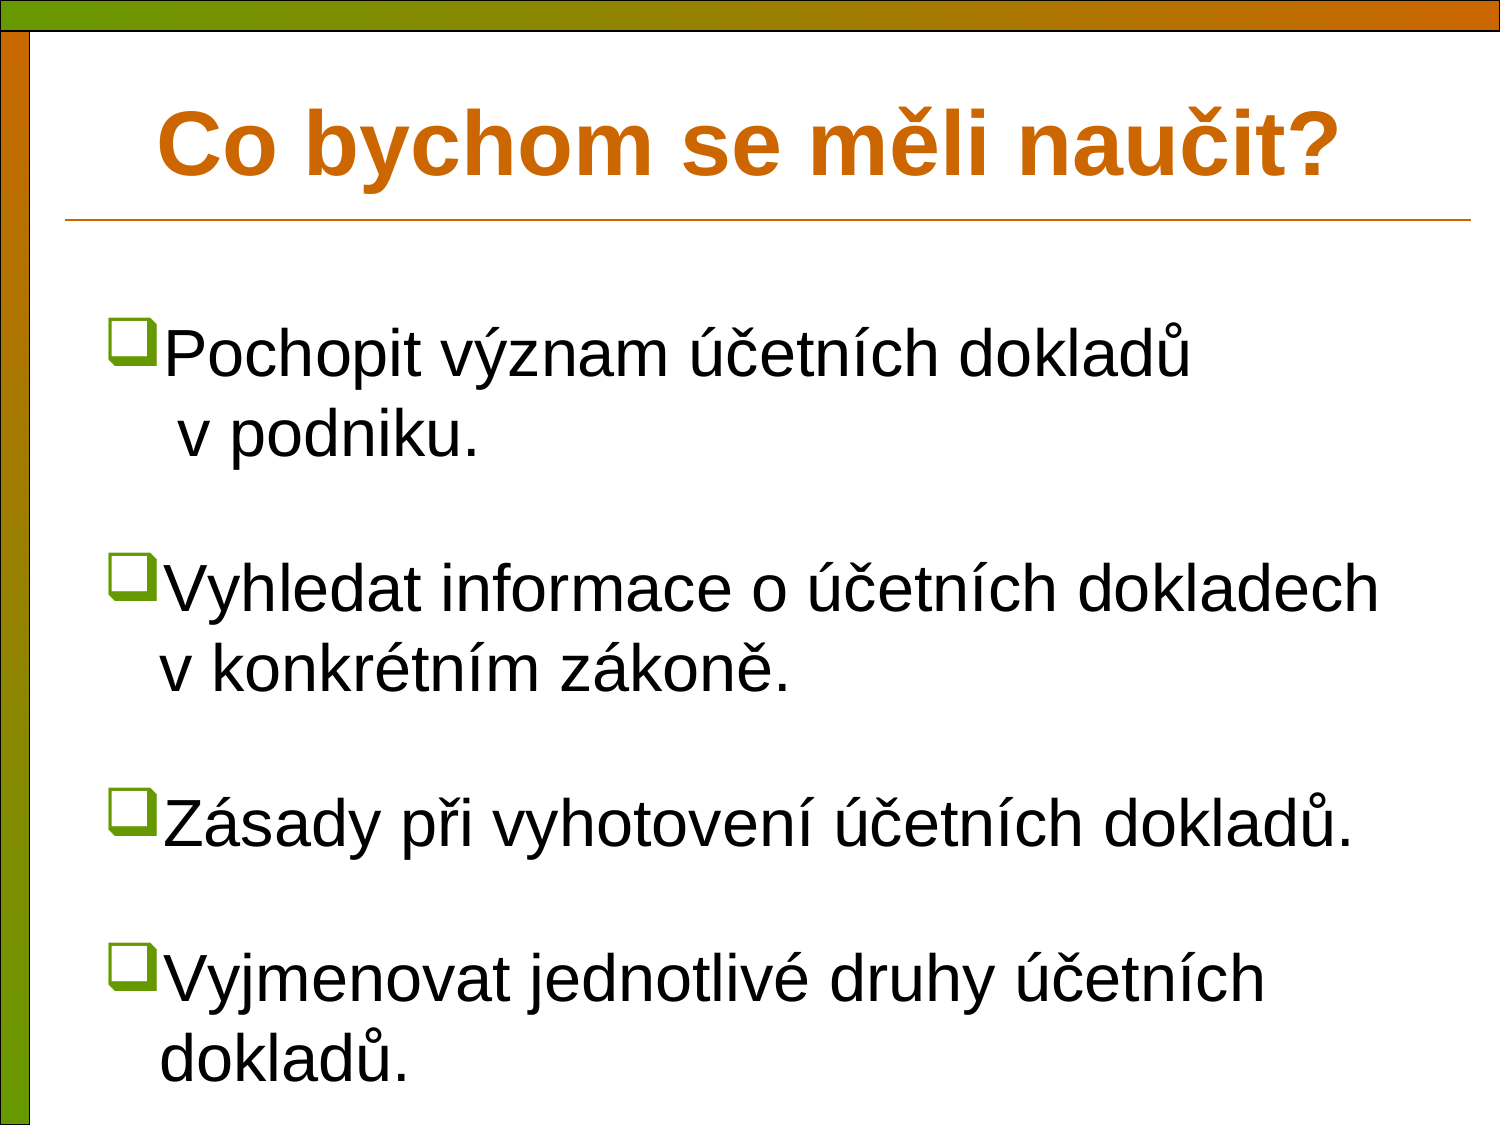

# Co bychom se měli naučit?
Pochopit význam účetních dokladů
 v podniku.
Vyhledat informace o účetních dokladech v konkrétním zákoně.
Zásady při vyhotovení účetních dokladů.
Vyjmenovat jednotlivé druhy účetních dokladů.